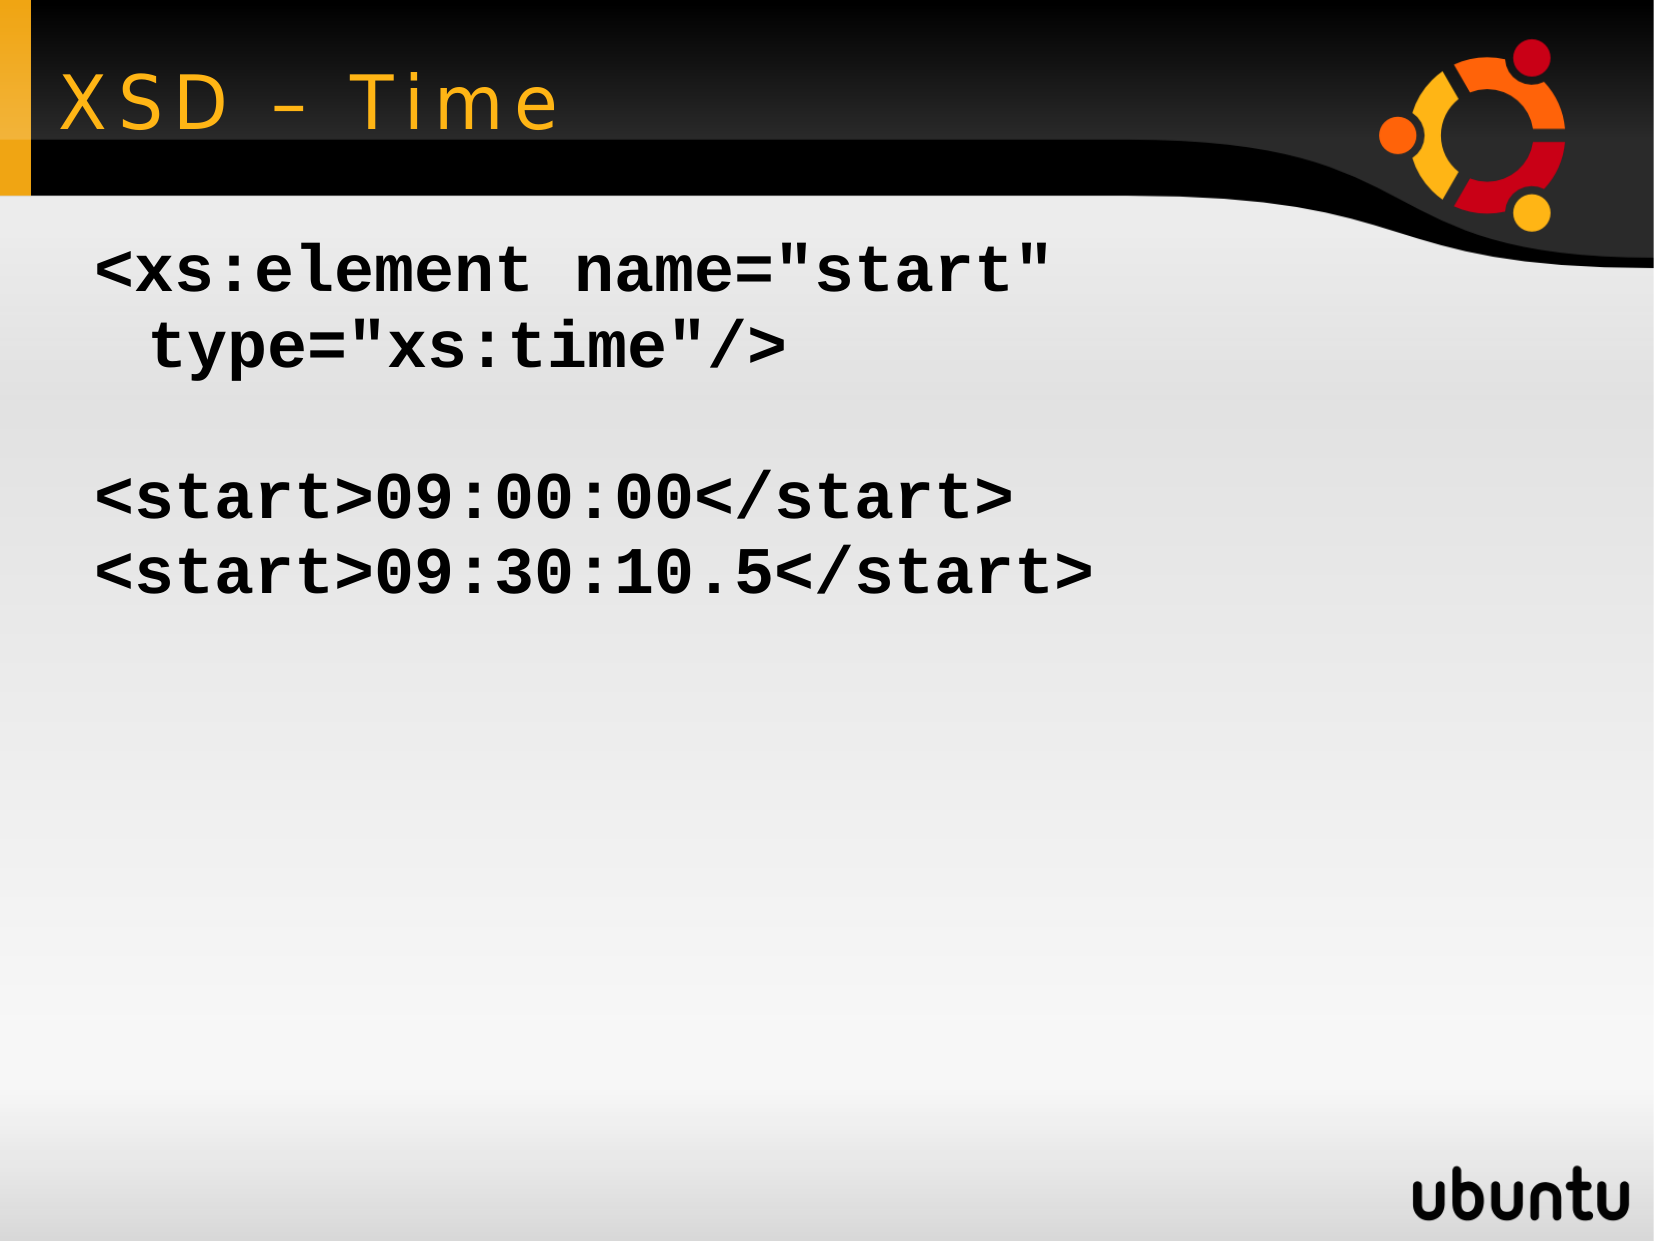

# XSD – Time
<xs:element name="start" type="xs:time"/>
<start>09:00:00</start>
<start>09:30:10.5</start>